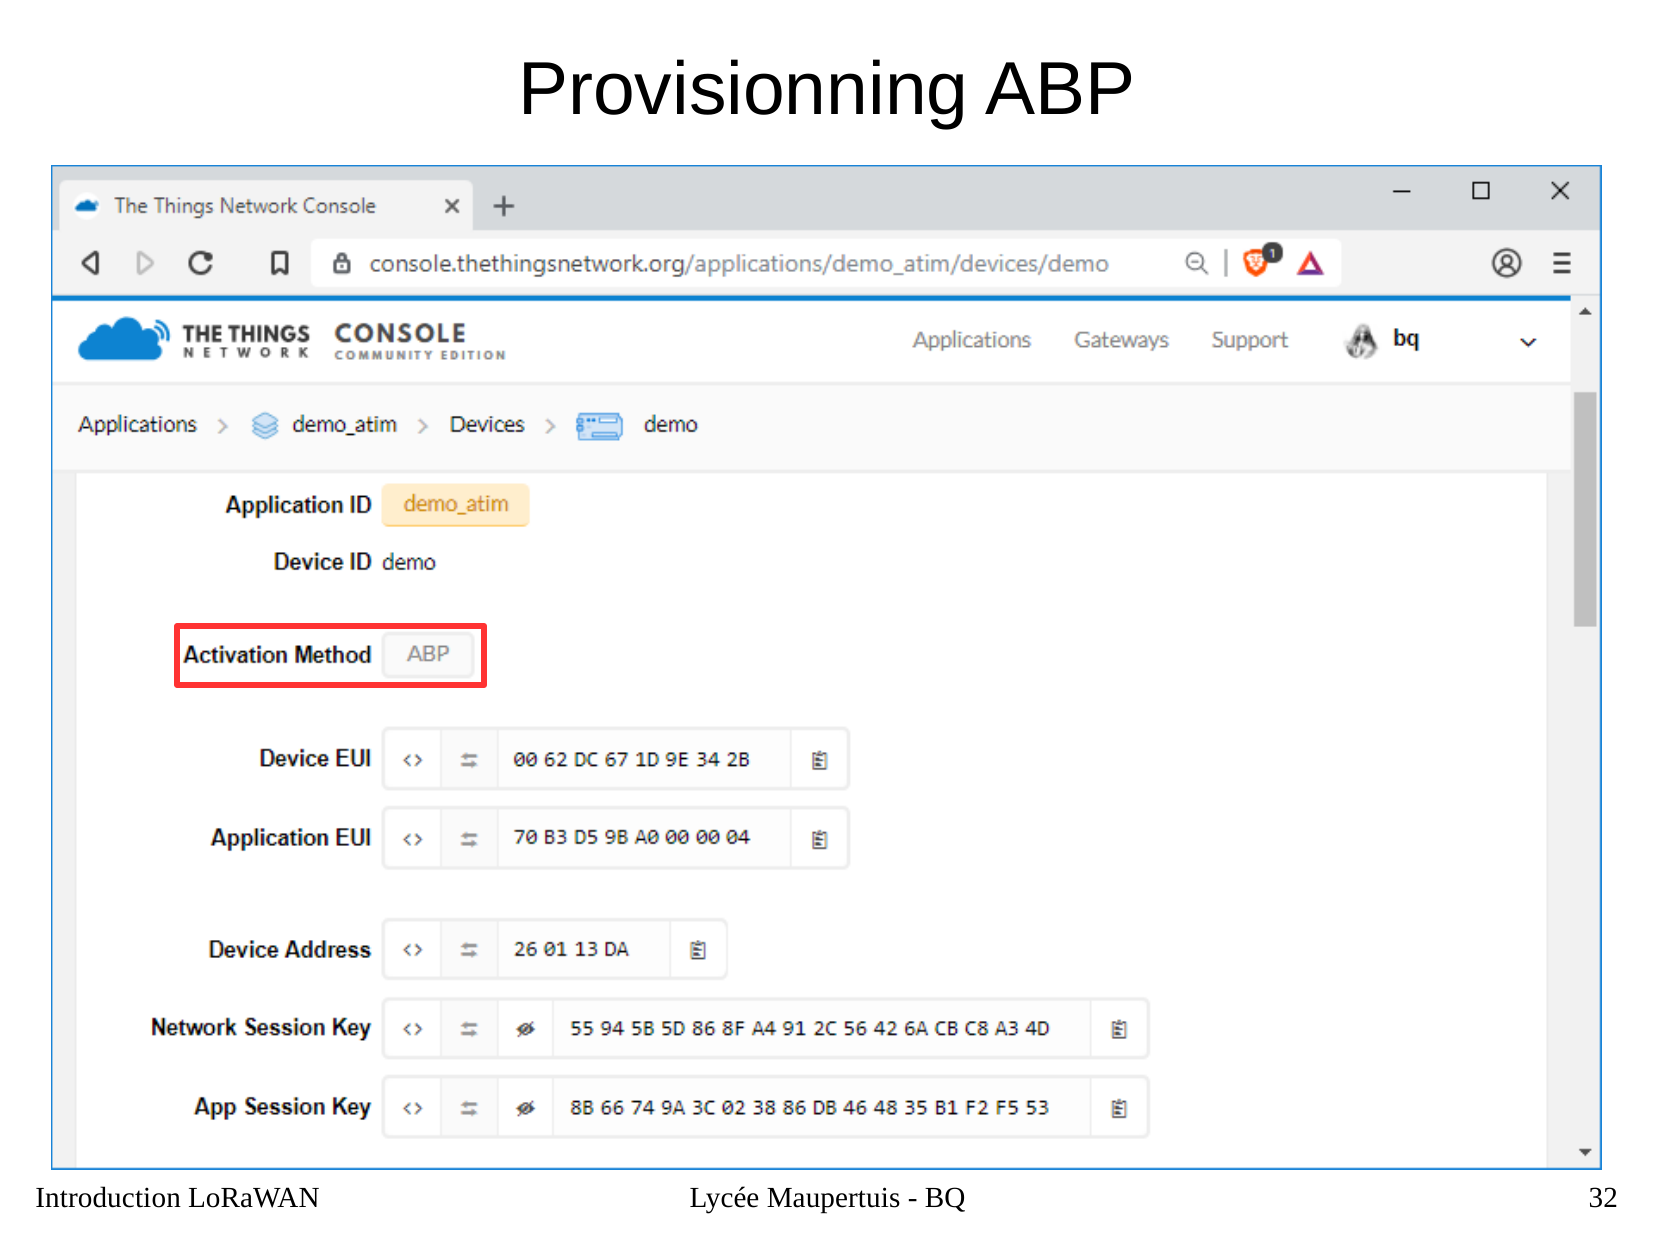

# Provisionning ABP
Introduction LoRaWAN
Lycée Maupertuis - BQ
32